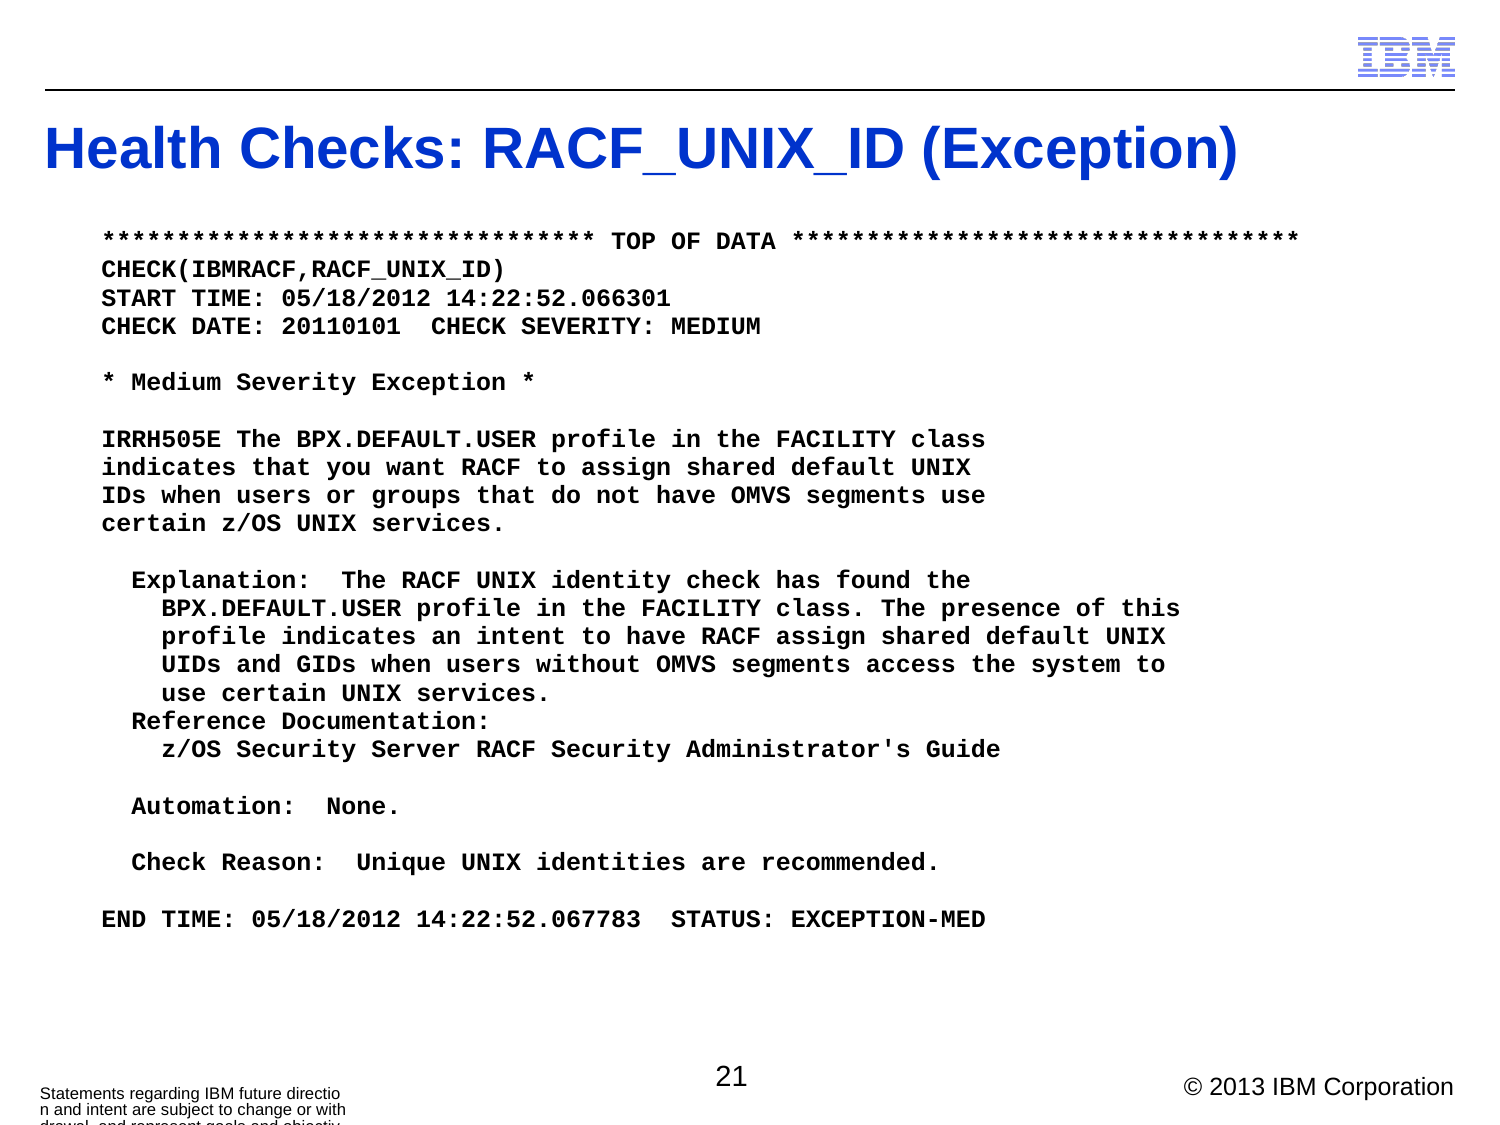

# Health Checks: RACF_UNIX_ID (Exception)
| \*\*\*\*\*\*\*\*\*\*\*\*\*\*\*\*\*\*\*\*\*\*\*\*\*\*\*\*\*\*\*\*\* TOP OF DATA \*\*\*\*\*\*\*\*\*\*\*\*\*\*\*\*\*\*\*\*\*\*\*\*\*\*\*\*\*\*\*\*\*\* CHECK(IBMRACF,RACF\_UNIX\_ID) START TIME: 05/18/2012 14:22:52.066301 CHECK DATE: 20110101 CHECK SEVERITY: MEDIUM \* Medium Severity Exception \* IRRH505E The BPX.DEFAULT.USER profile in the FACILITY class indicates that you want RACF to assign shared default UNIX IDs when users or groups that do not have OMVS segments use certain z/OS UNIX services. Explanation: The RACF UNIX identity check has found the BPX.DEFAULT.USER profile in the FACILITY class. The presence of this profile indicates an intent to have RACF assign shared default UNIX UIDs and GIDs when users without OMVS segments access the system to use certain UNIX services. Reference Documentation: z/OS Security Server RACF Security Administrator's Guide Automation: None. Check Reason: Unique UNIX identities are recommended. END TIME: 05/18/2012 14:22:52.067783 STATUS: EXCEPTION-MED |
| --- |
21
Statements regarding IBM future direction and intent are subject to change or withdrawal, and represent goals and objectives only.